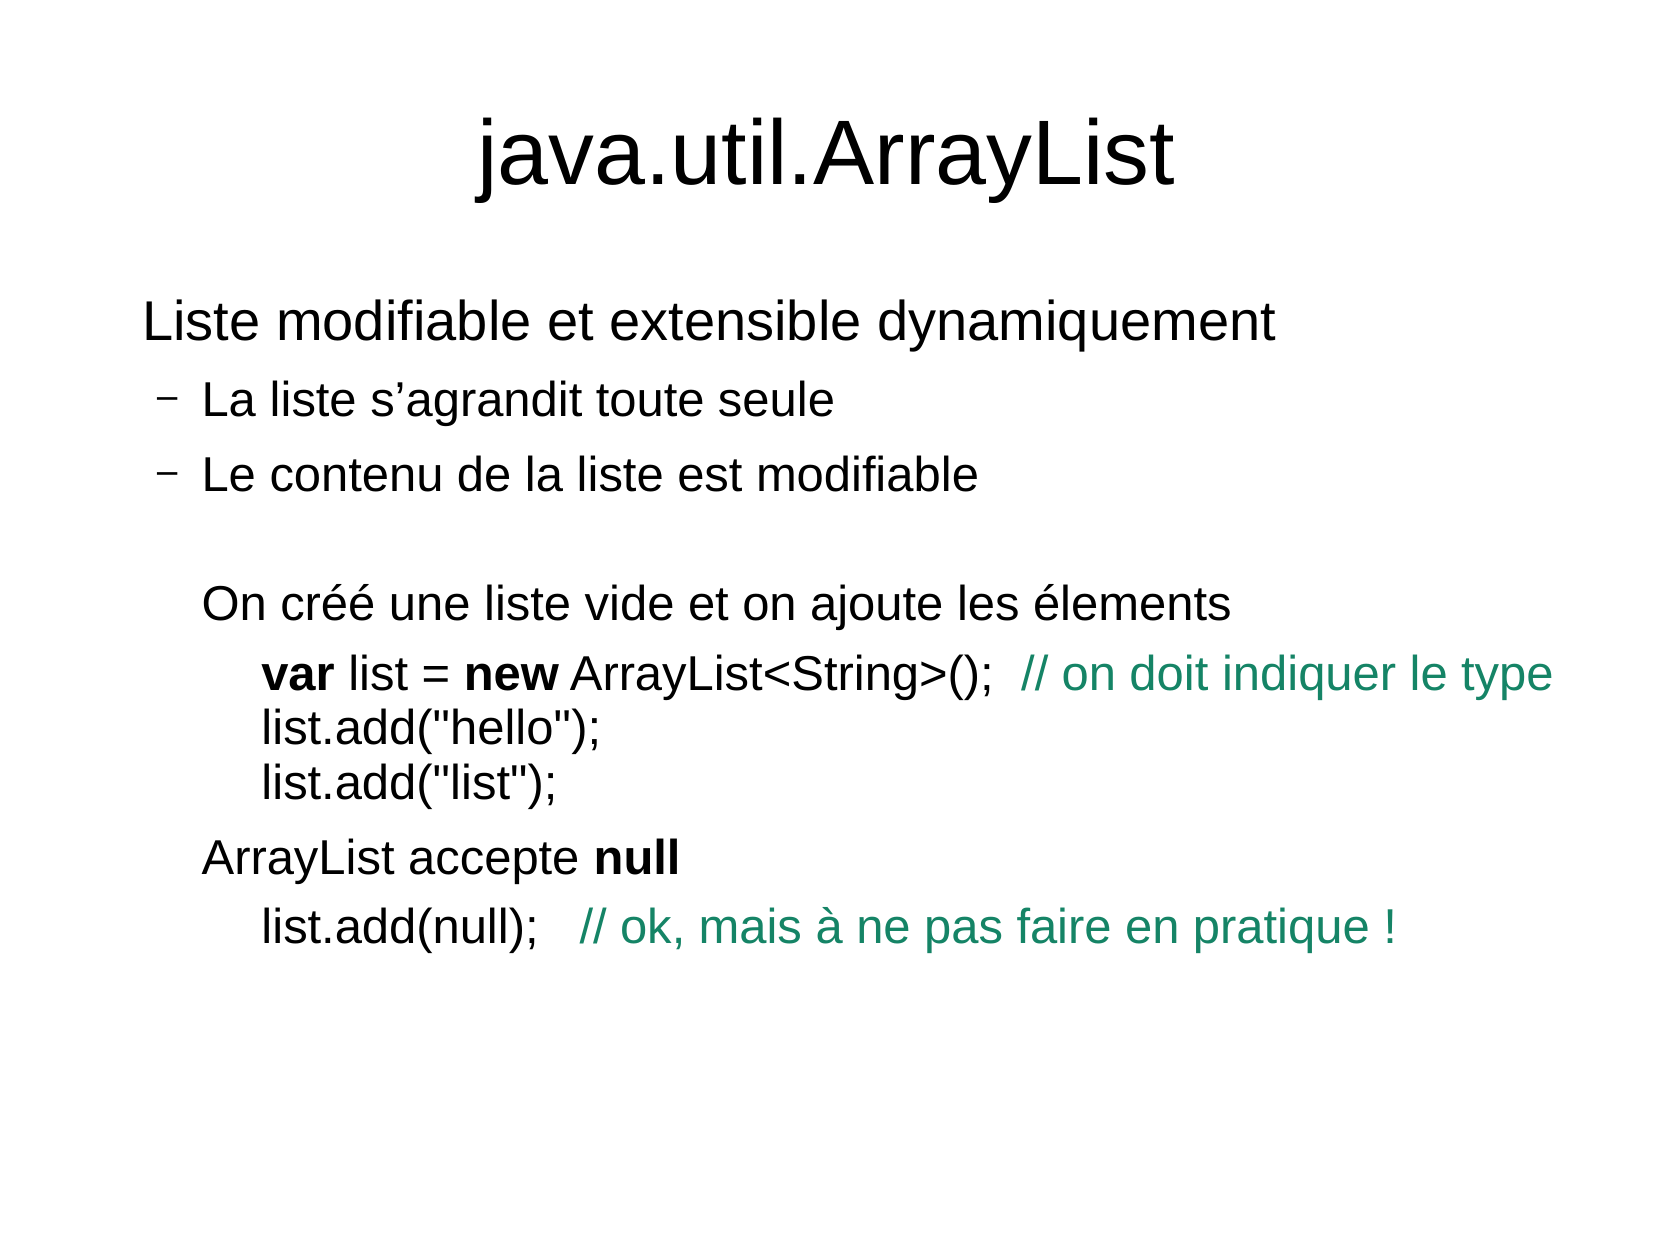

# java.util.ArrayList
Liste modifiable et extensible dynamiquement
La liste s’agrandit toute seule
Le contenu de la liste est modifiable
On créé une liste vide et on ajoute les élements
var list = new ArrayList<String>(); // on doit indiquer le type
list.add("hello");
list.add("list");
ArrayList accepte null
list.add(null); // ok, mais à ne pas faire en pratique !